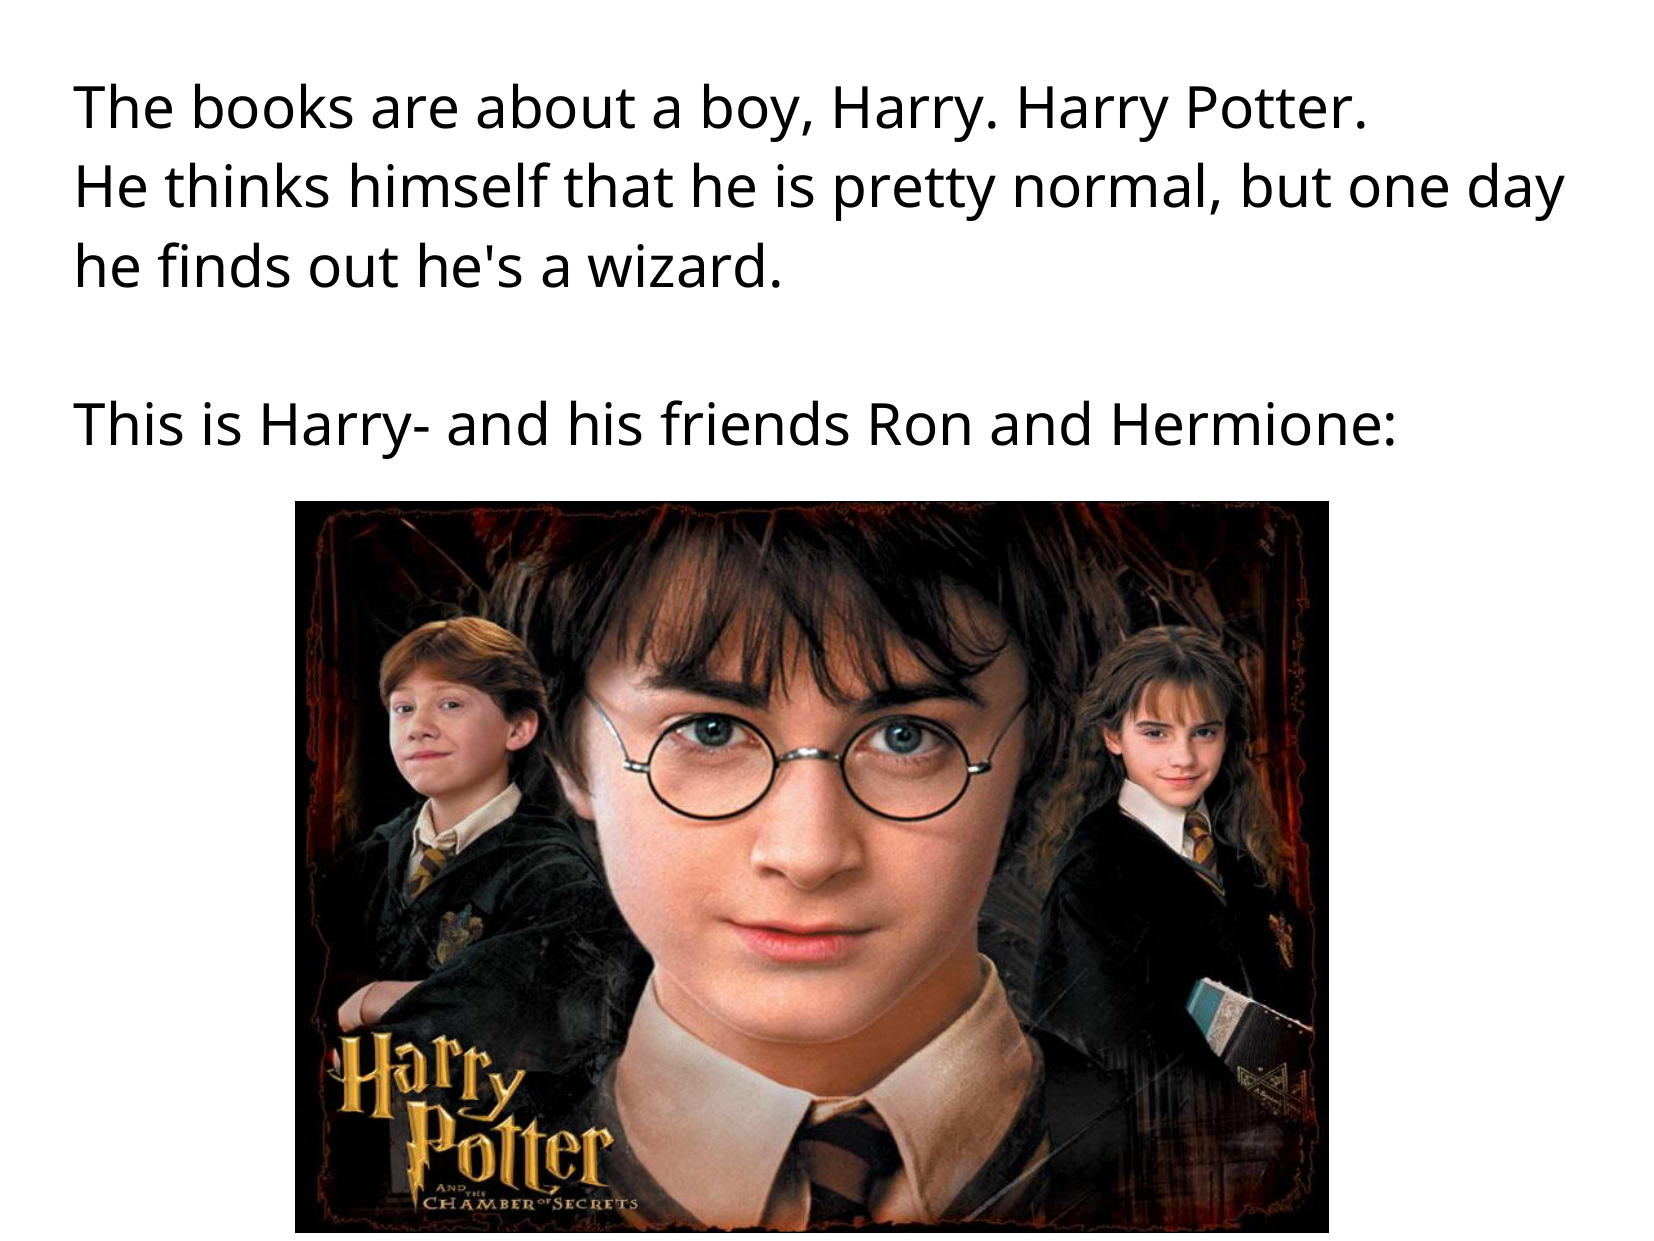

The books are about a boy, Harry. Harry Potter.
He thinks himself that he is pretty normal, but one day
he finds out he's a wizard.
This is Harry- and his friends Ron and Hermione: